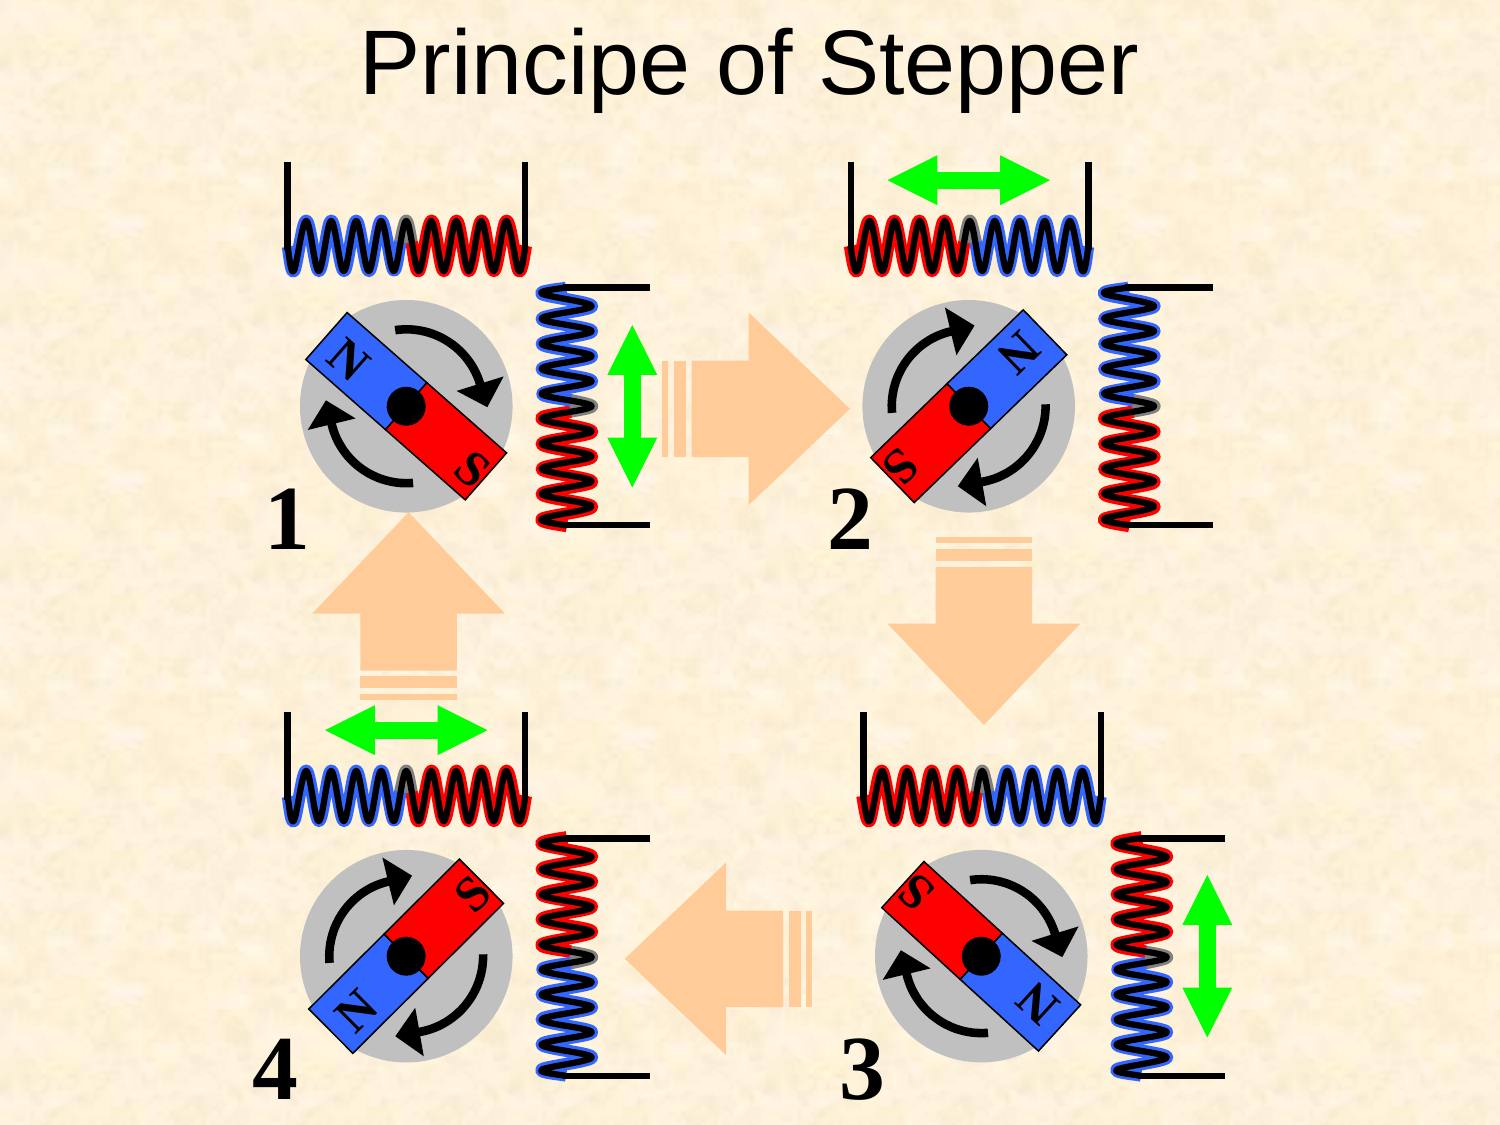

# Principe of Stepper
N
 S
N
 S
1
2
 S
N
 S
N
4
3